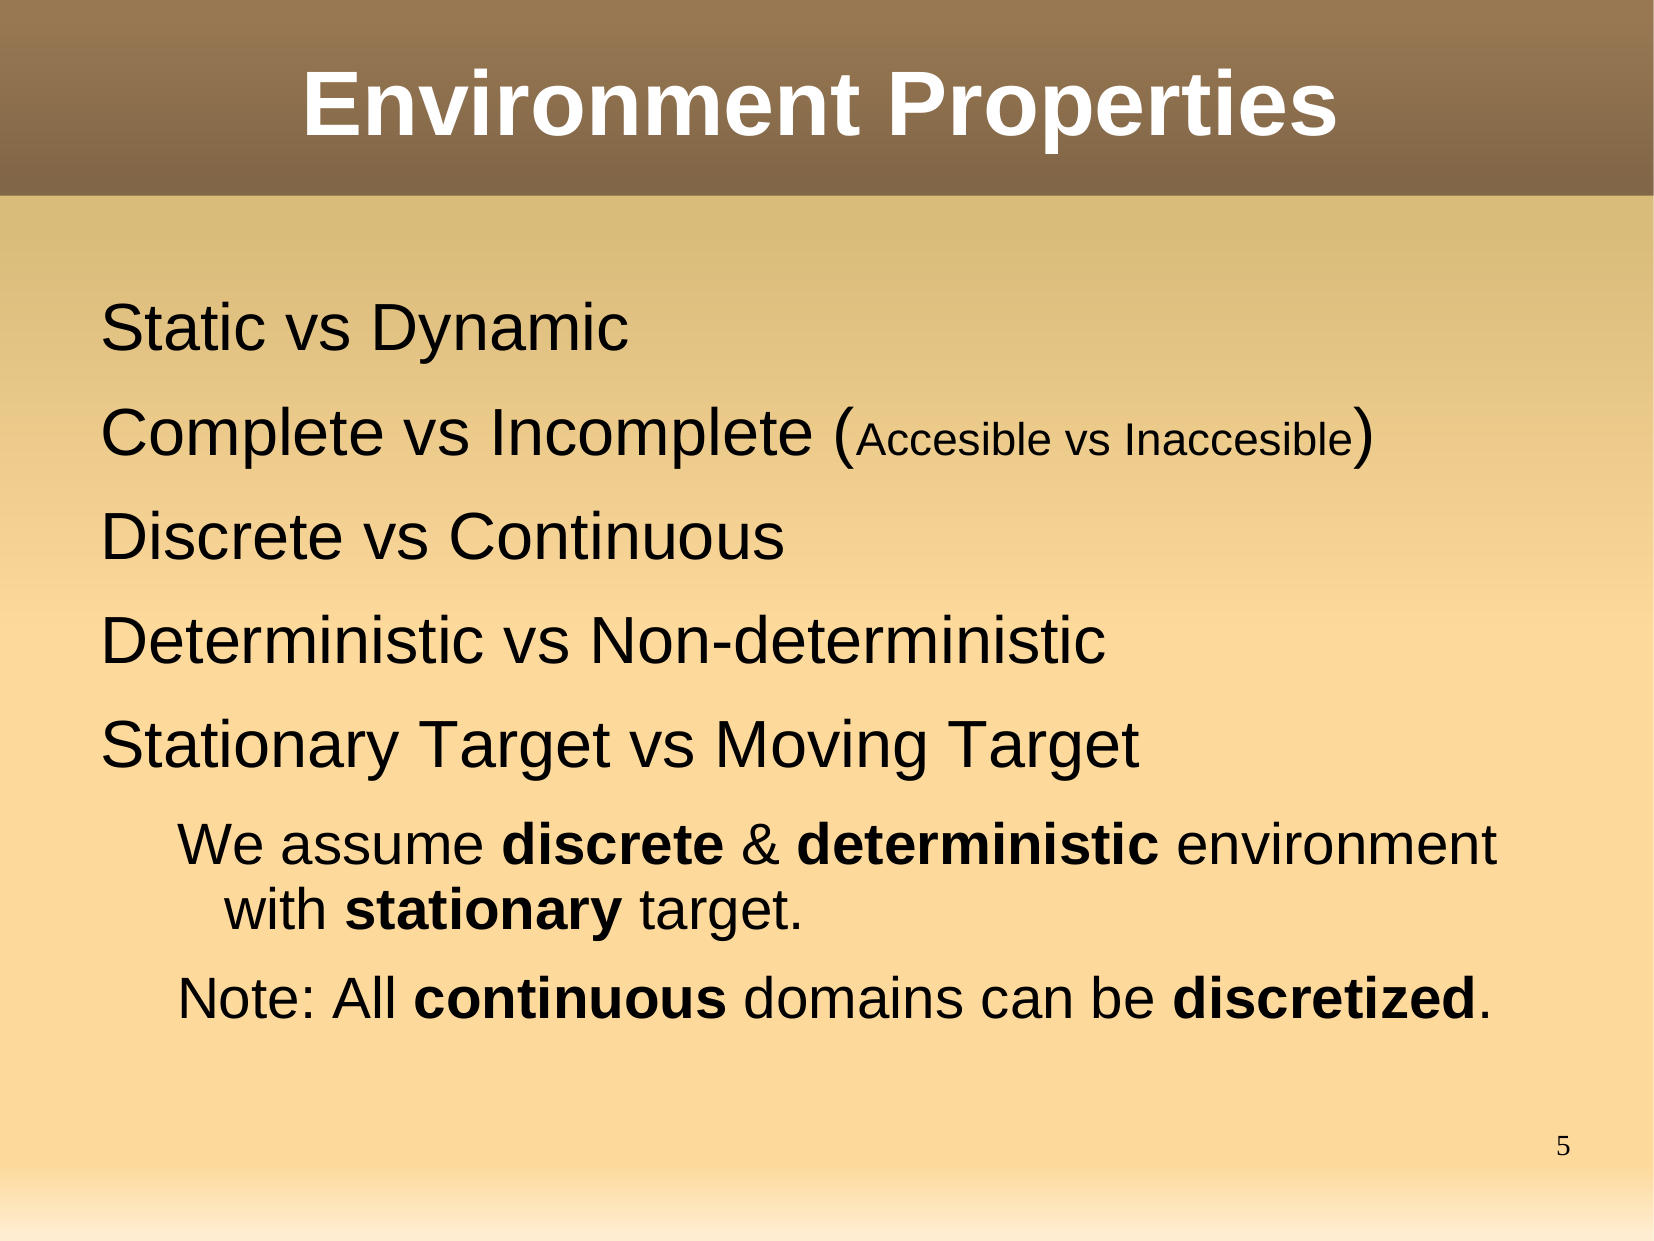

# Environment Properties
Static vs Dynamic
Complete vs Incomplete (Accesible vs Inaccesible)
Discrete vs Continuous
Deterministic vs Non-deterministic
Stationary Target vs Moving Target
We assume discrete & deterministic environment with stationary target.
Note: All continuous domains can be discretized.
5